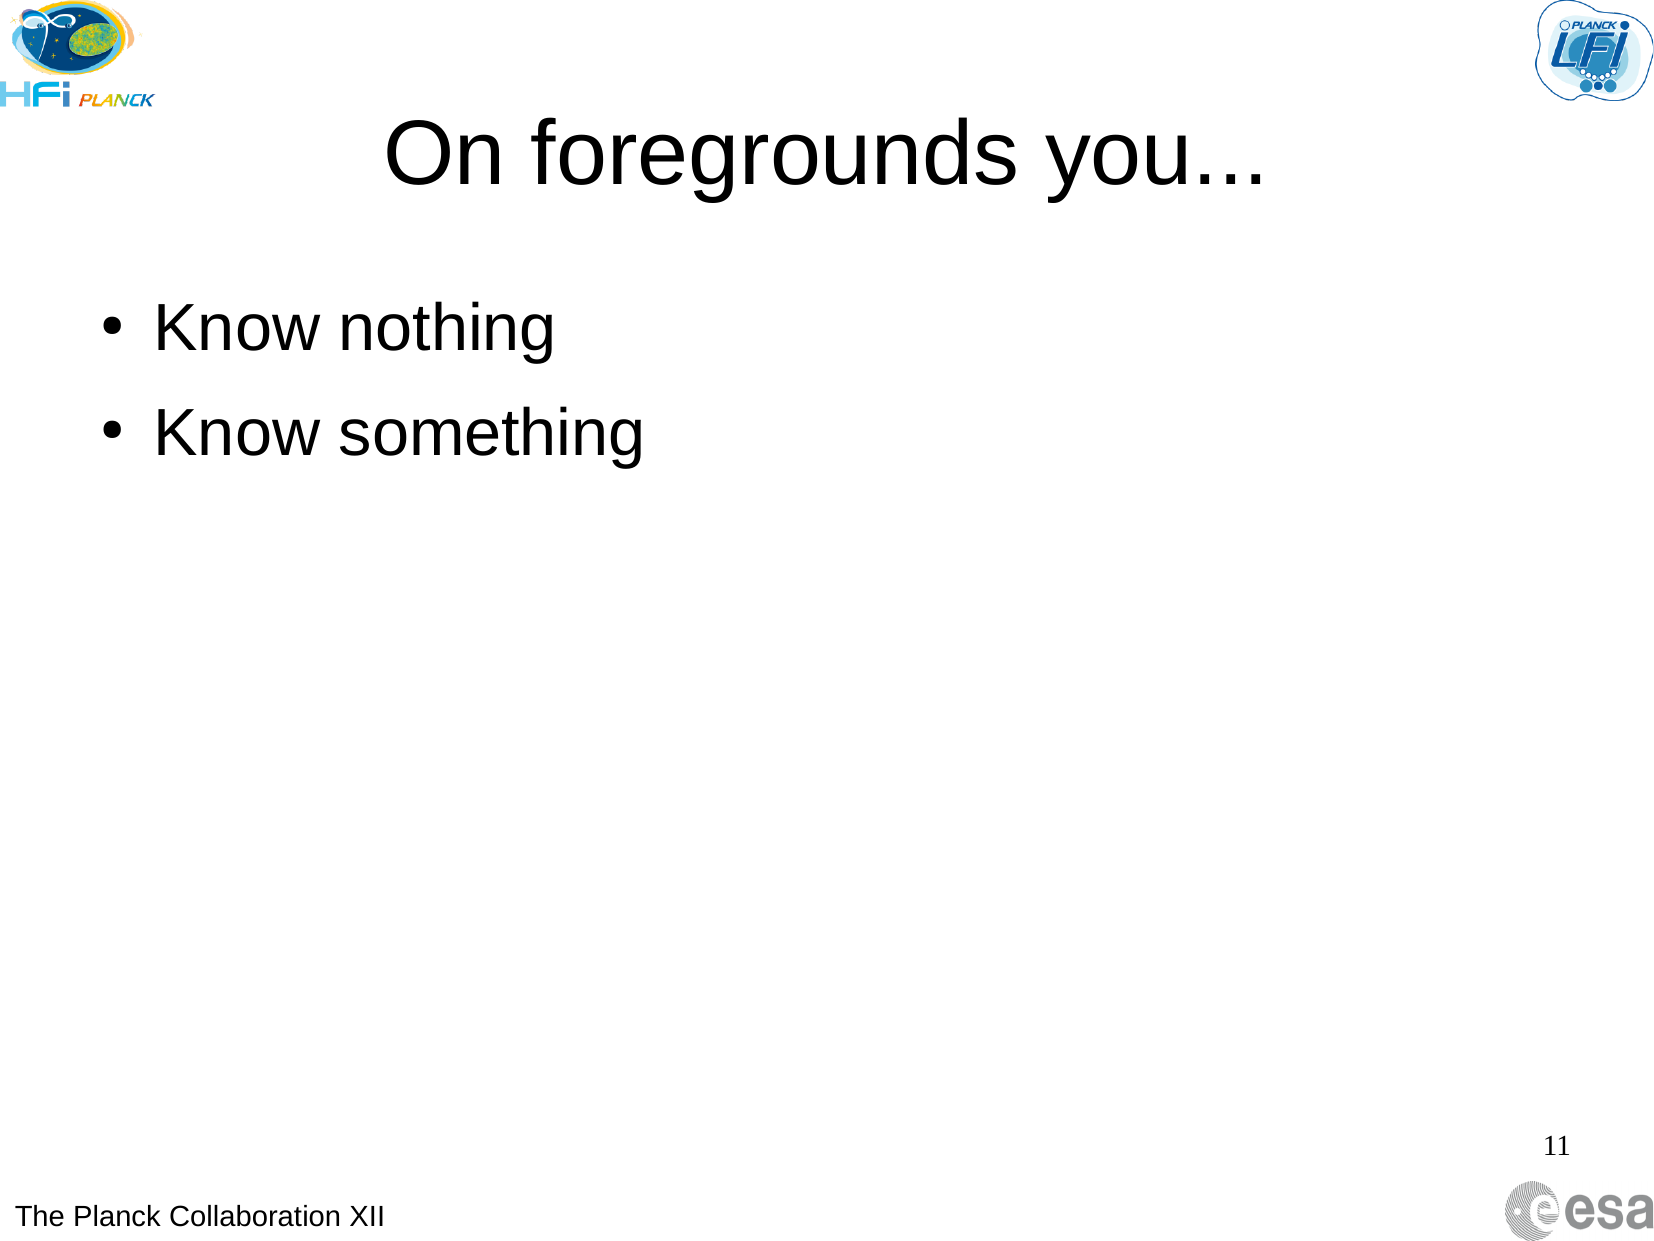

On foregrounds you...
# Know nothing
Know something
11
The Planck Collaboration XII